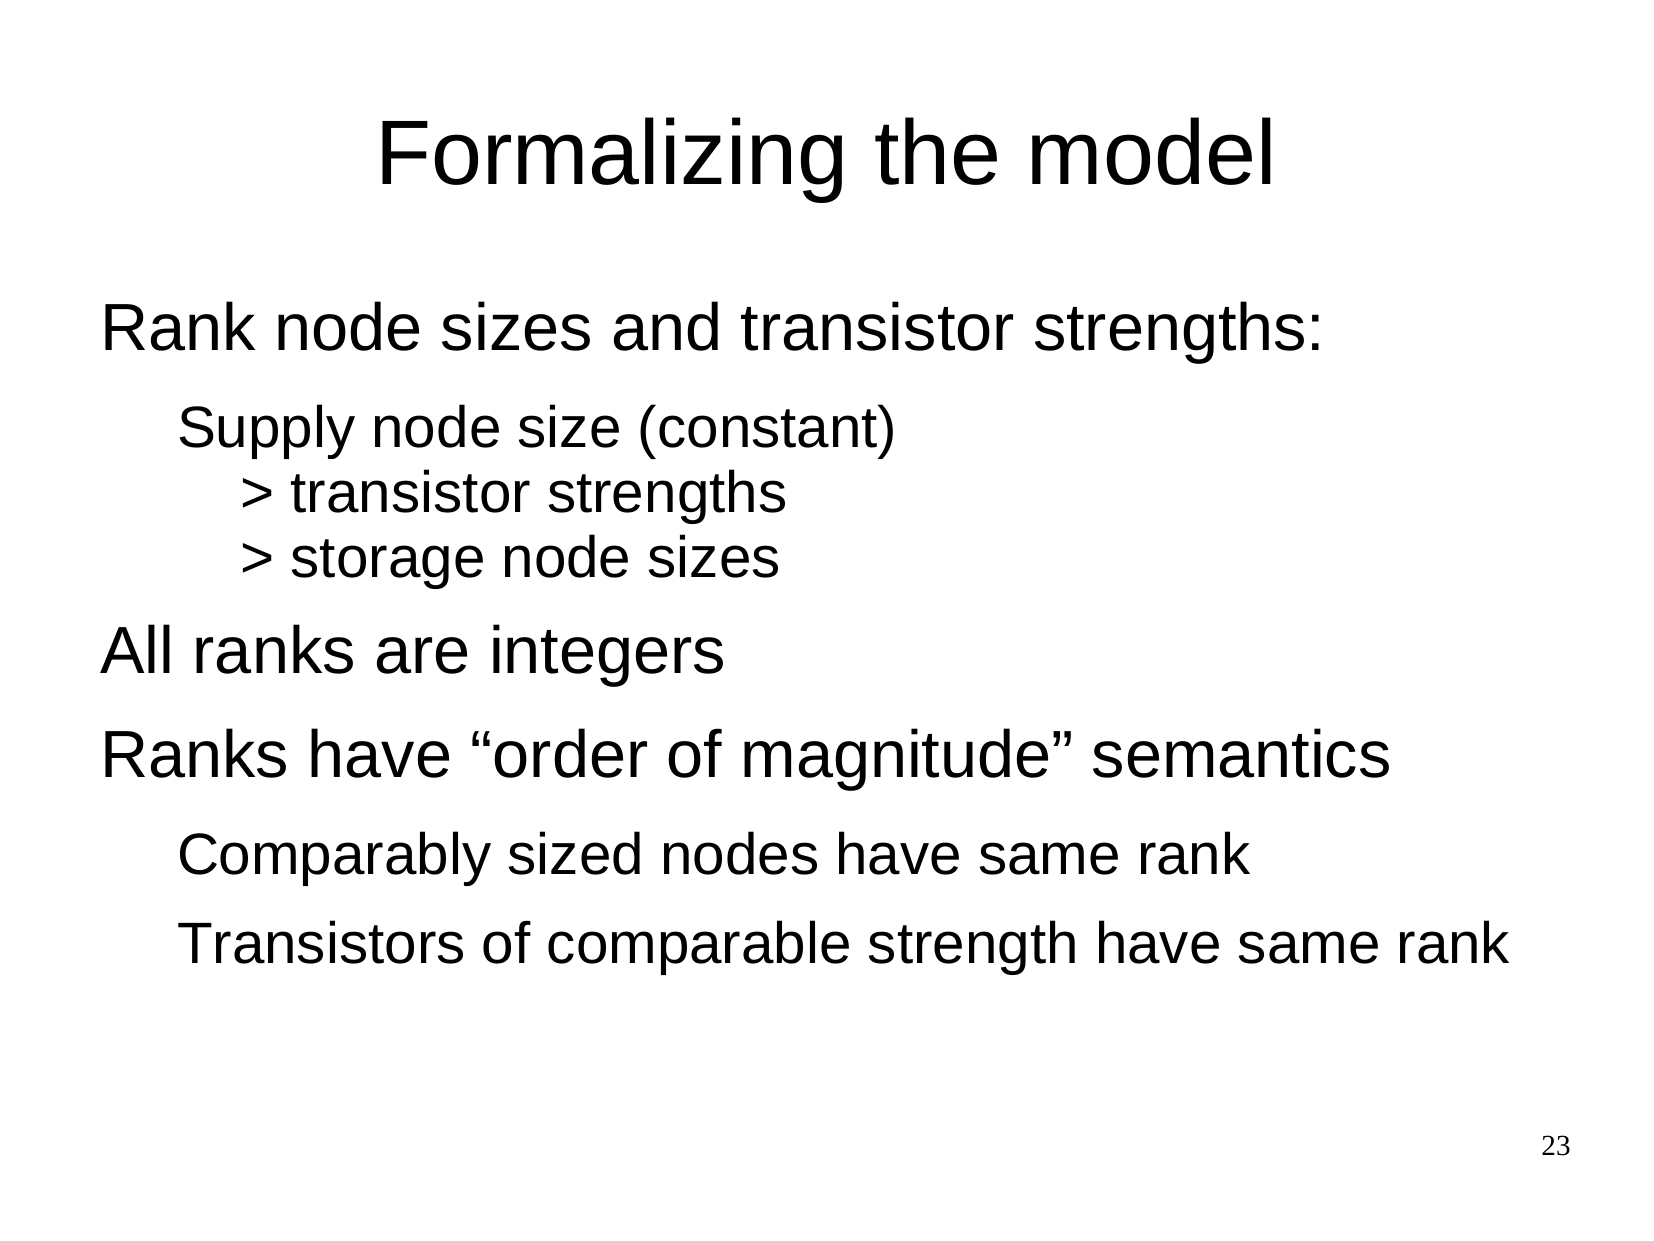

# Formalizing the model
Rank node sizes and transistor strengths:
Supply node size (constant)
 > transistor strengths
 > storage node sizes
All ranks are integers
Ranks have “order of magnitude” semantics
Comparably sized nodes have same rank
Transistors of comparable strength have same rank
23